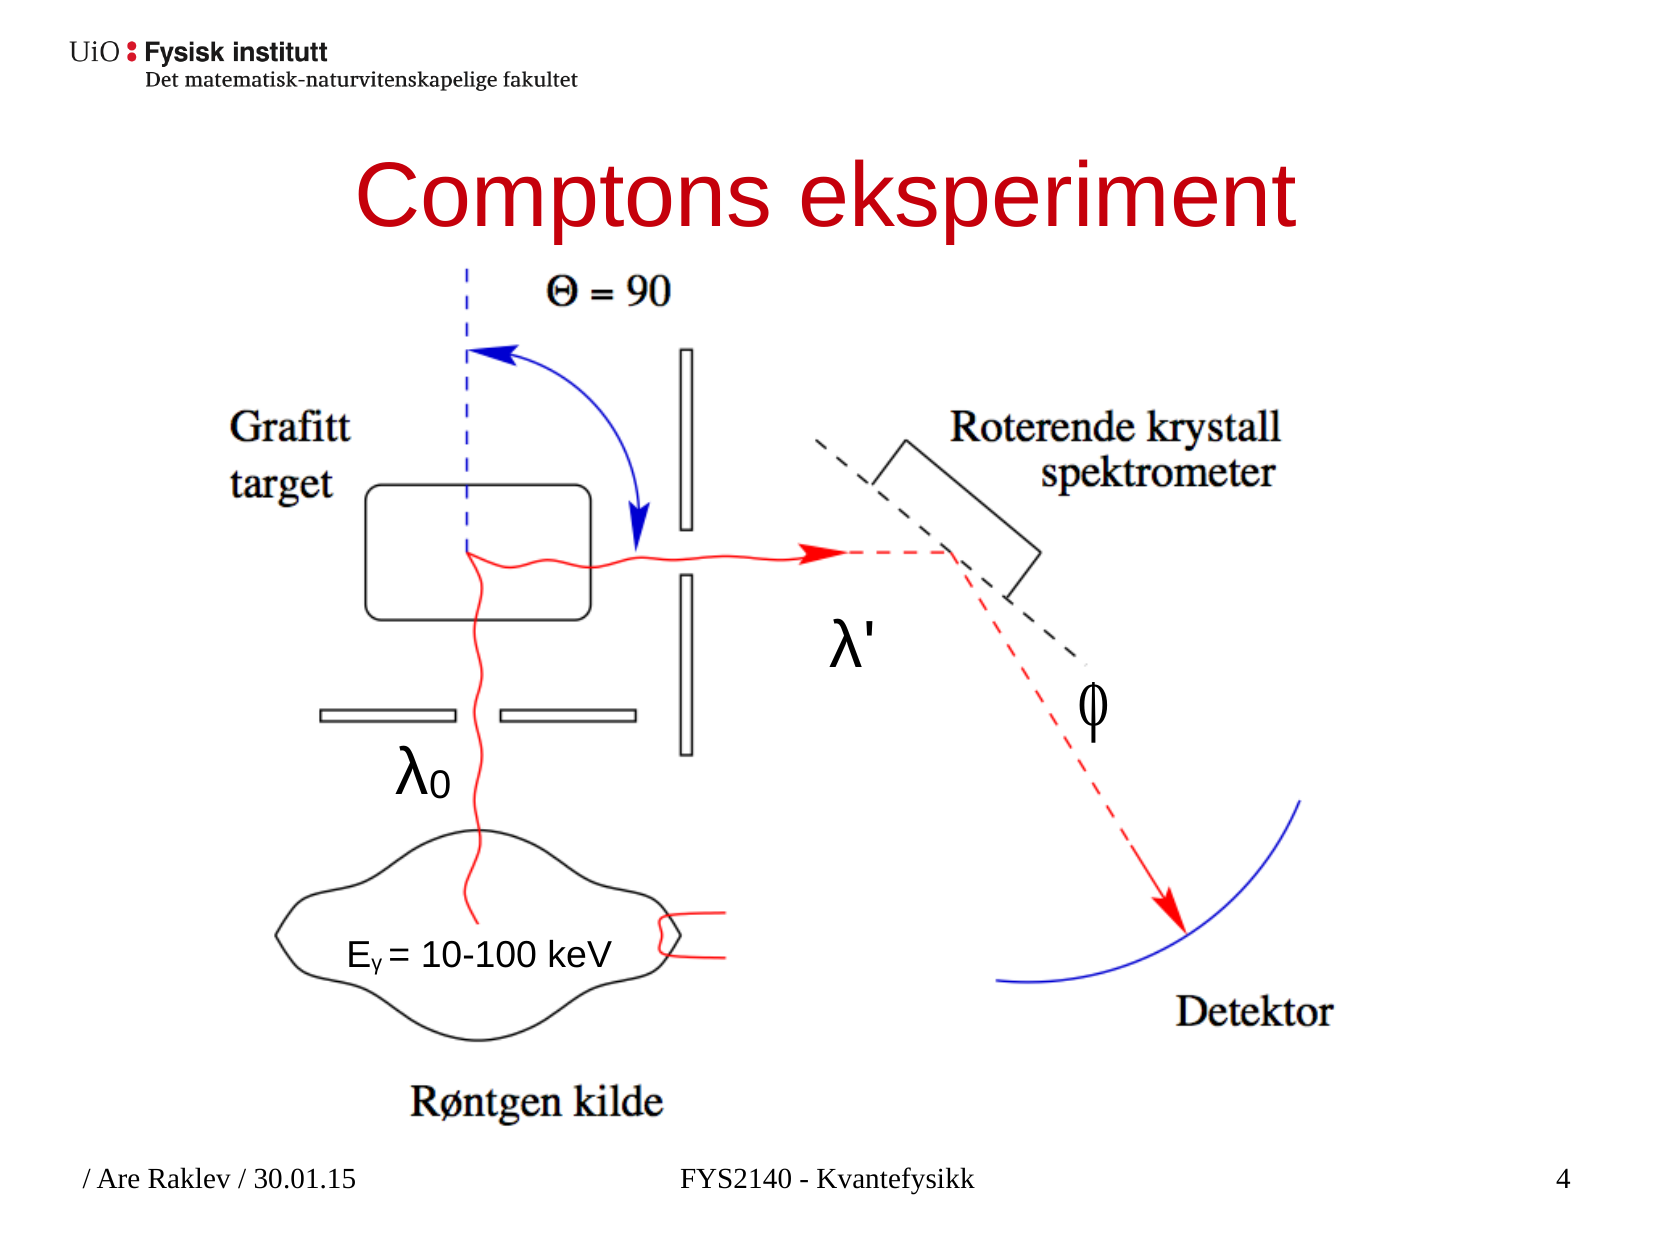

# Comptons eksperiment
λ'
λ0
Eγ = 10-100 keV
/ Are Raklev / 30.01.15
FYS2140 - Kvantefysikk
4